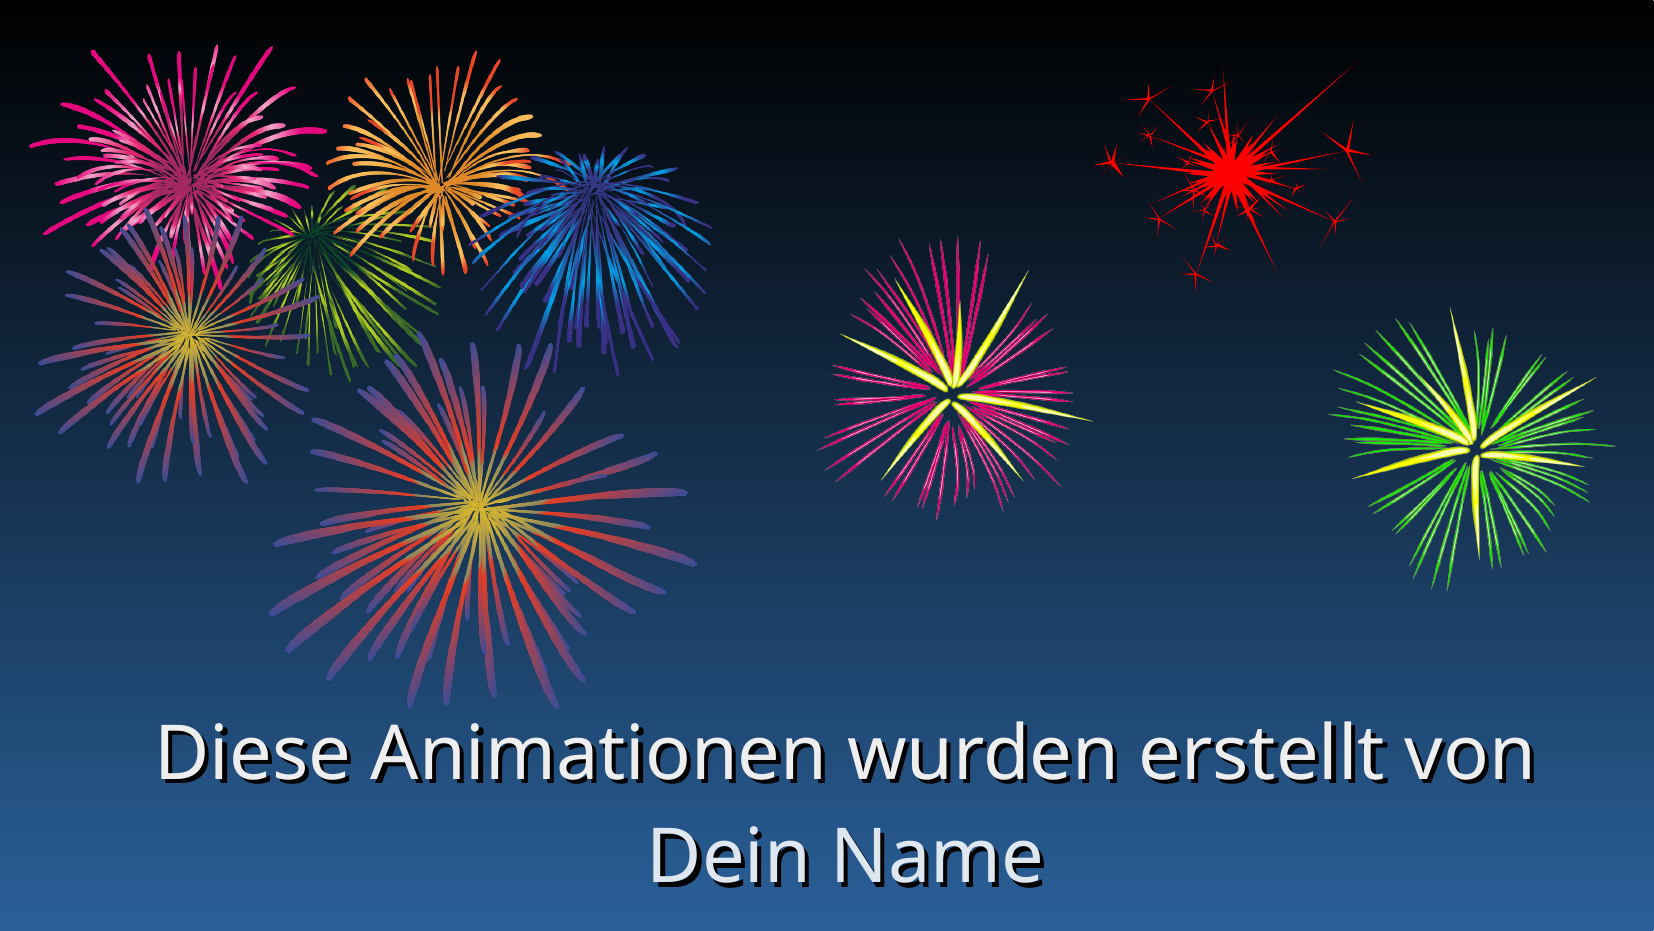

# Diese Animationen wurden erstellt von Dein Name